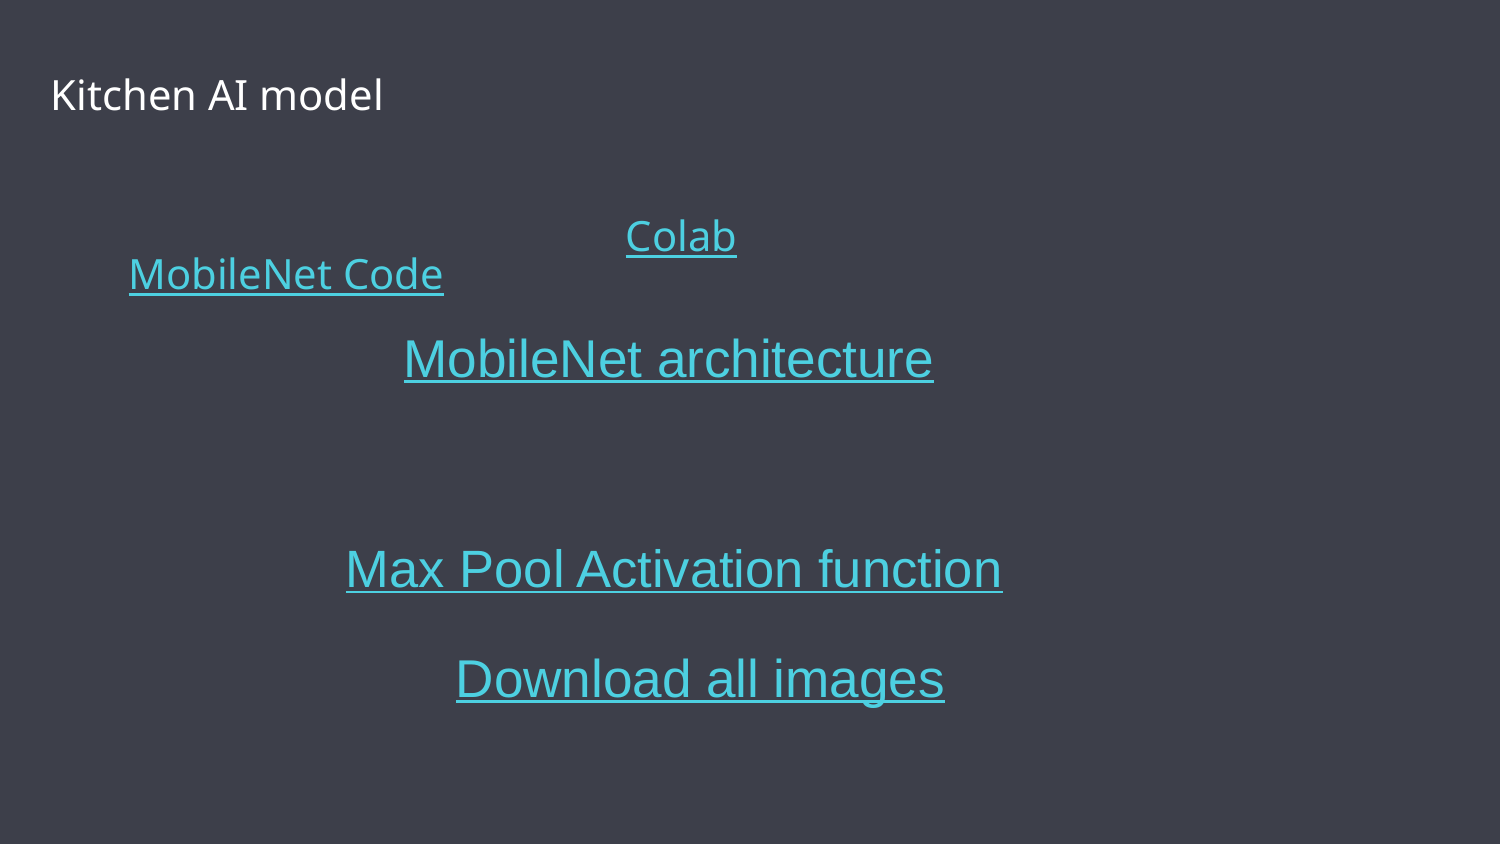

Kitchen AI model
Colab
MobileNet Code
MobileNet architecture
# Max Pool Activation function
Download all images